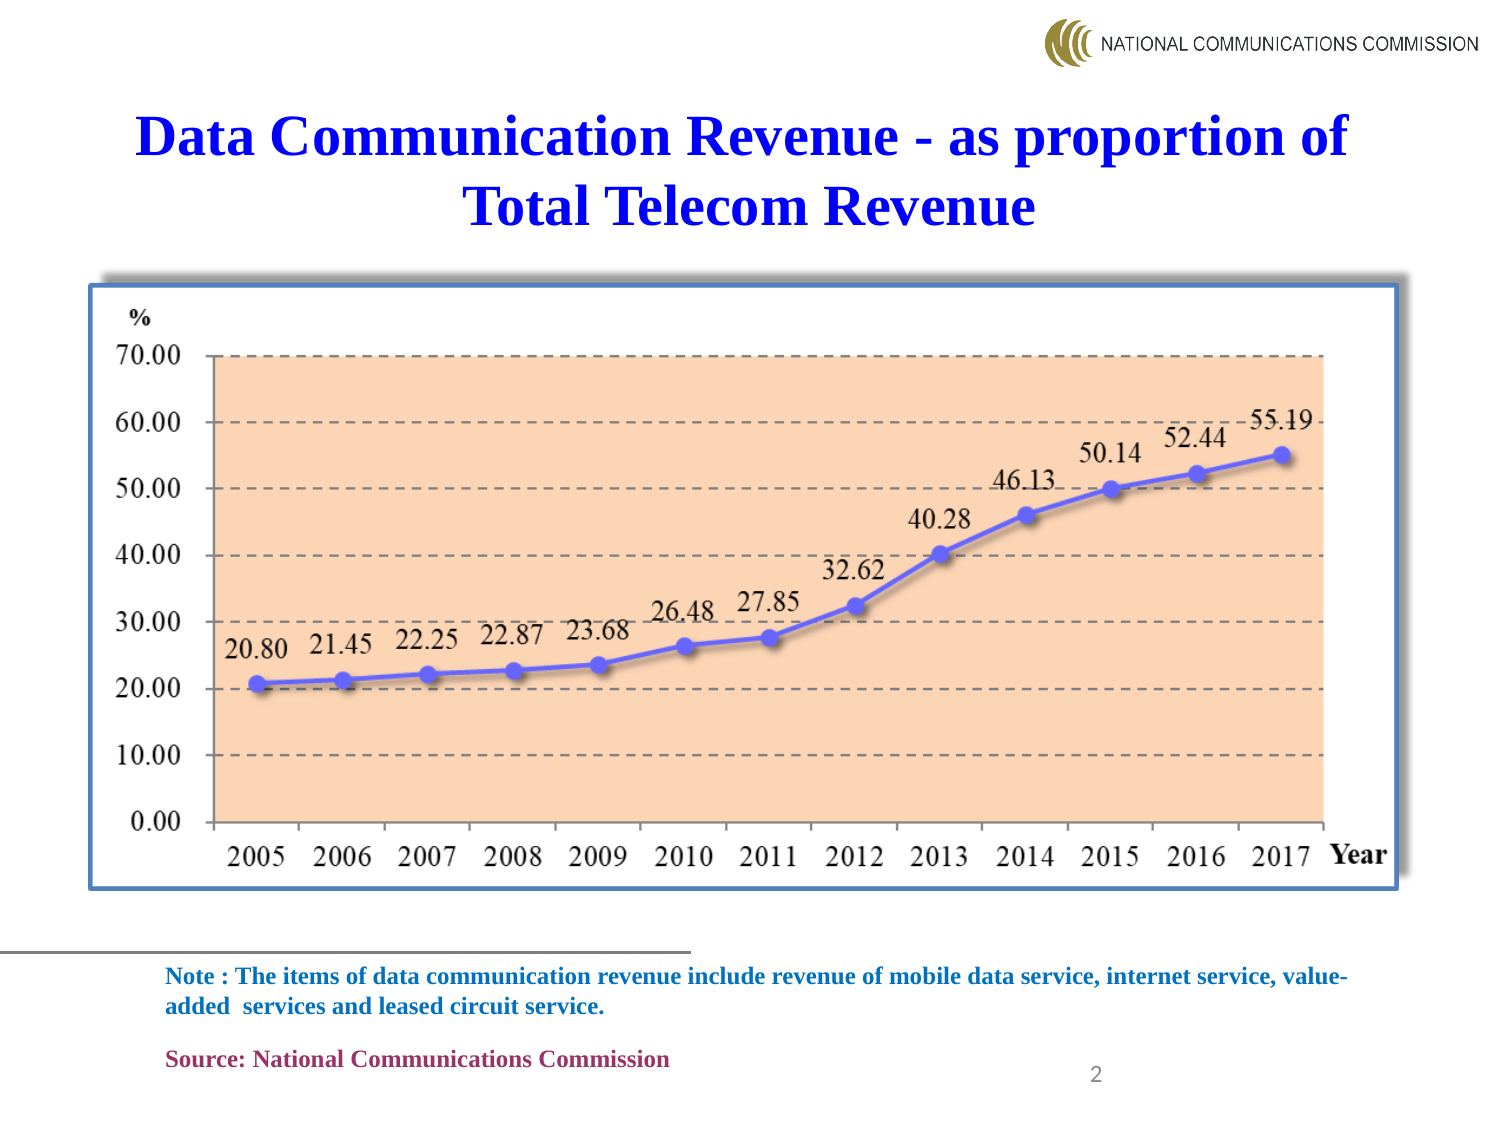

Data Communication Revenue - as proportion of
Total Telecom Revenue
Note : The items of data communication revenue include revenue of mobile data service, internet service, value-added services and leased circuit service.
Source: National Communications Commission